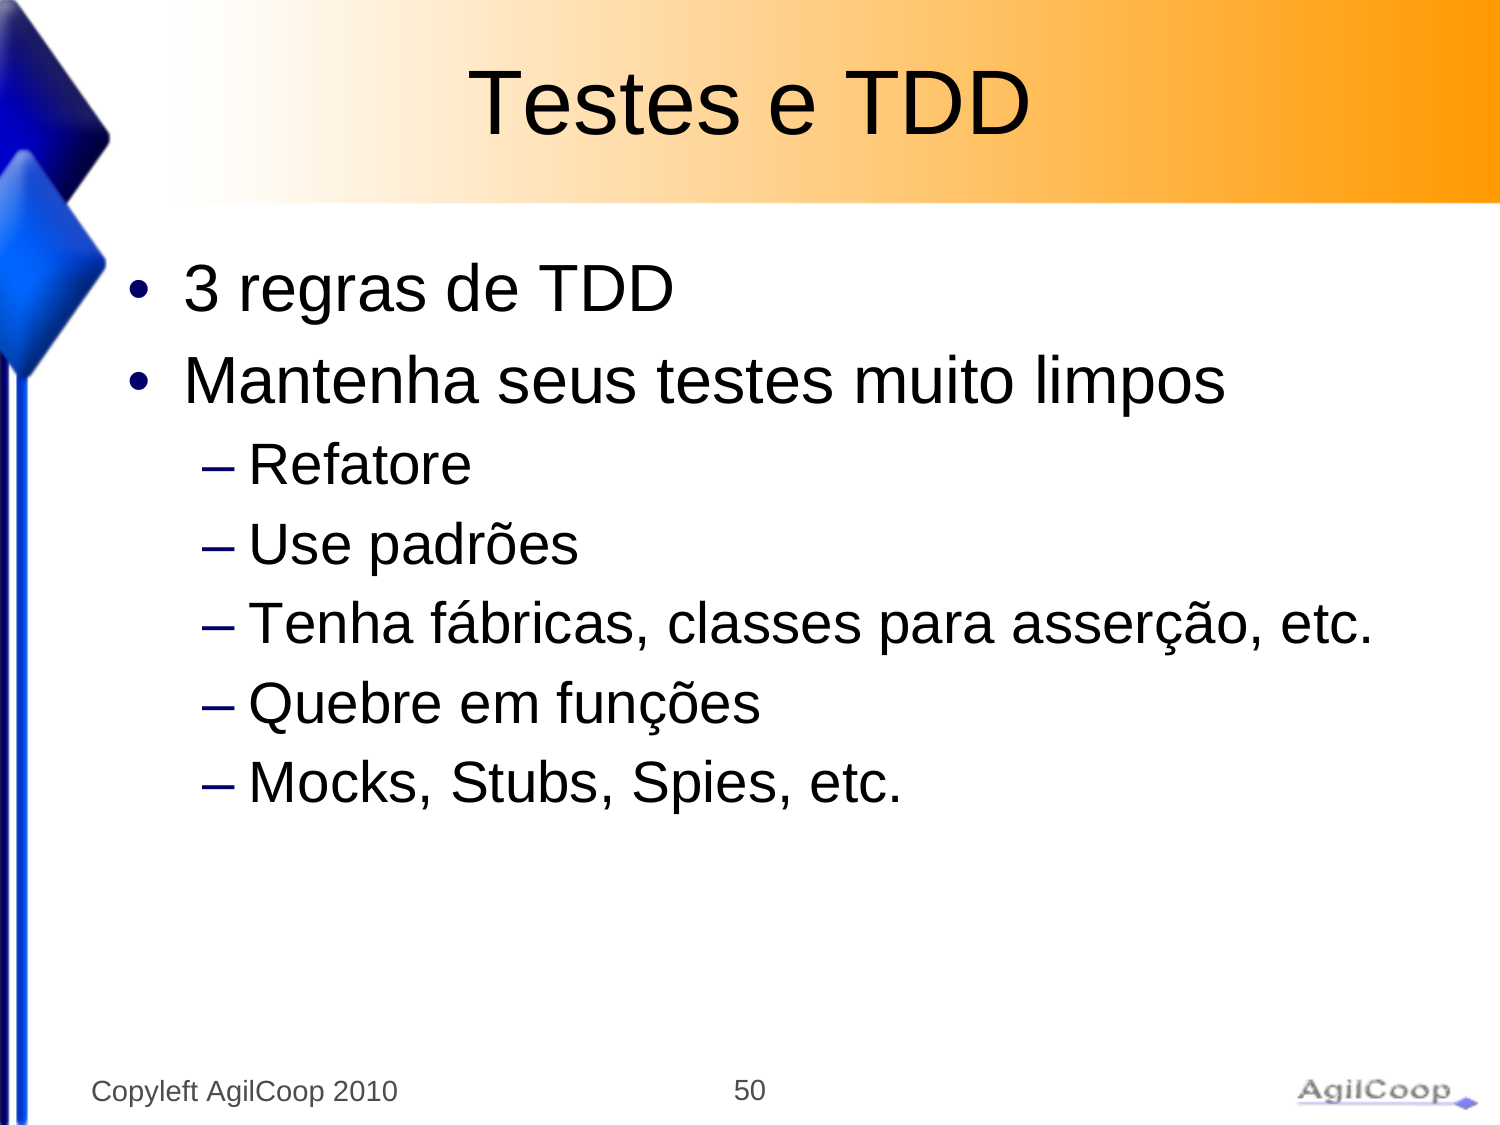

# Testes e TDD
3 regras de TDD
Mantenha seus testes muito limpos
Refatore
Use padrões
Tenha fábricas, classes para asserção, etc.
Quebre em funções
Mocks, Stubs, Spies, etc.
Copyleft AgilCoop 2010
50